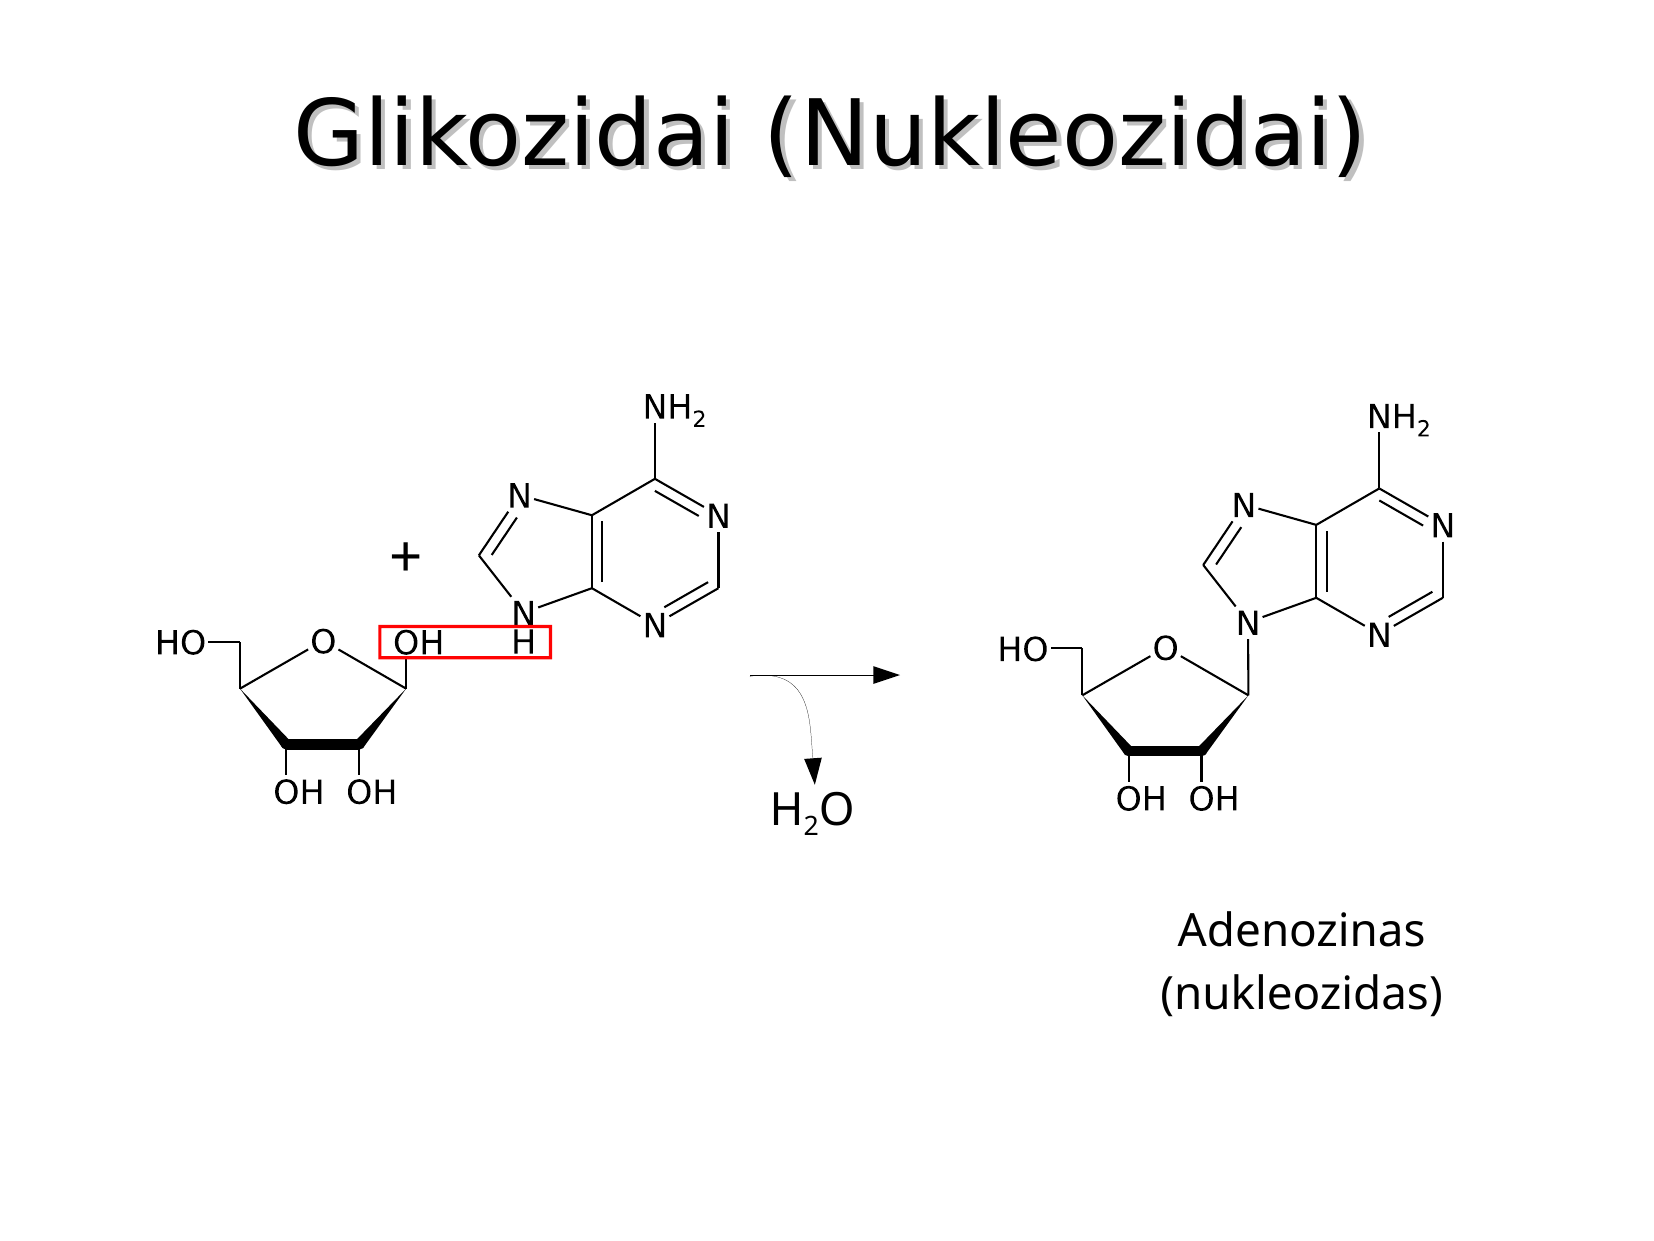

# Glikozidai (Nukleozidai)
+
H2O
Adenozinas
(nukleozidas)